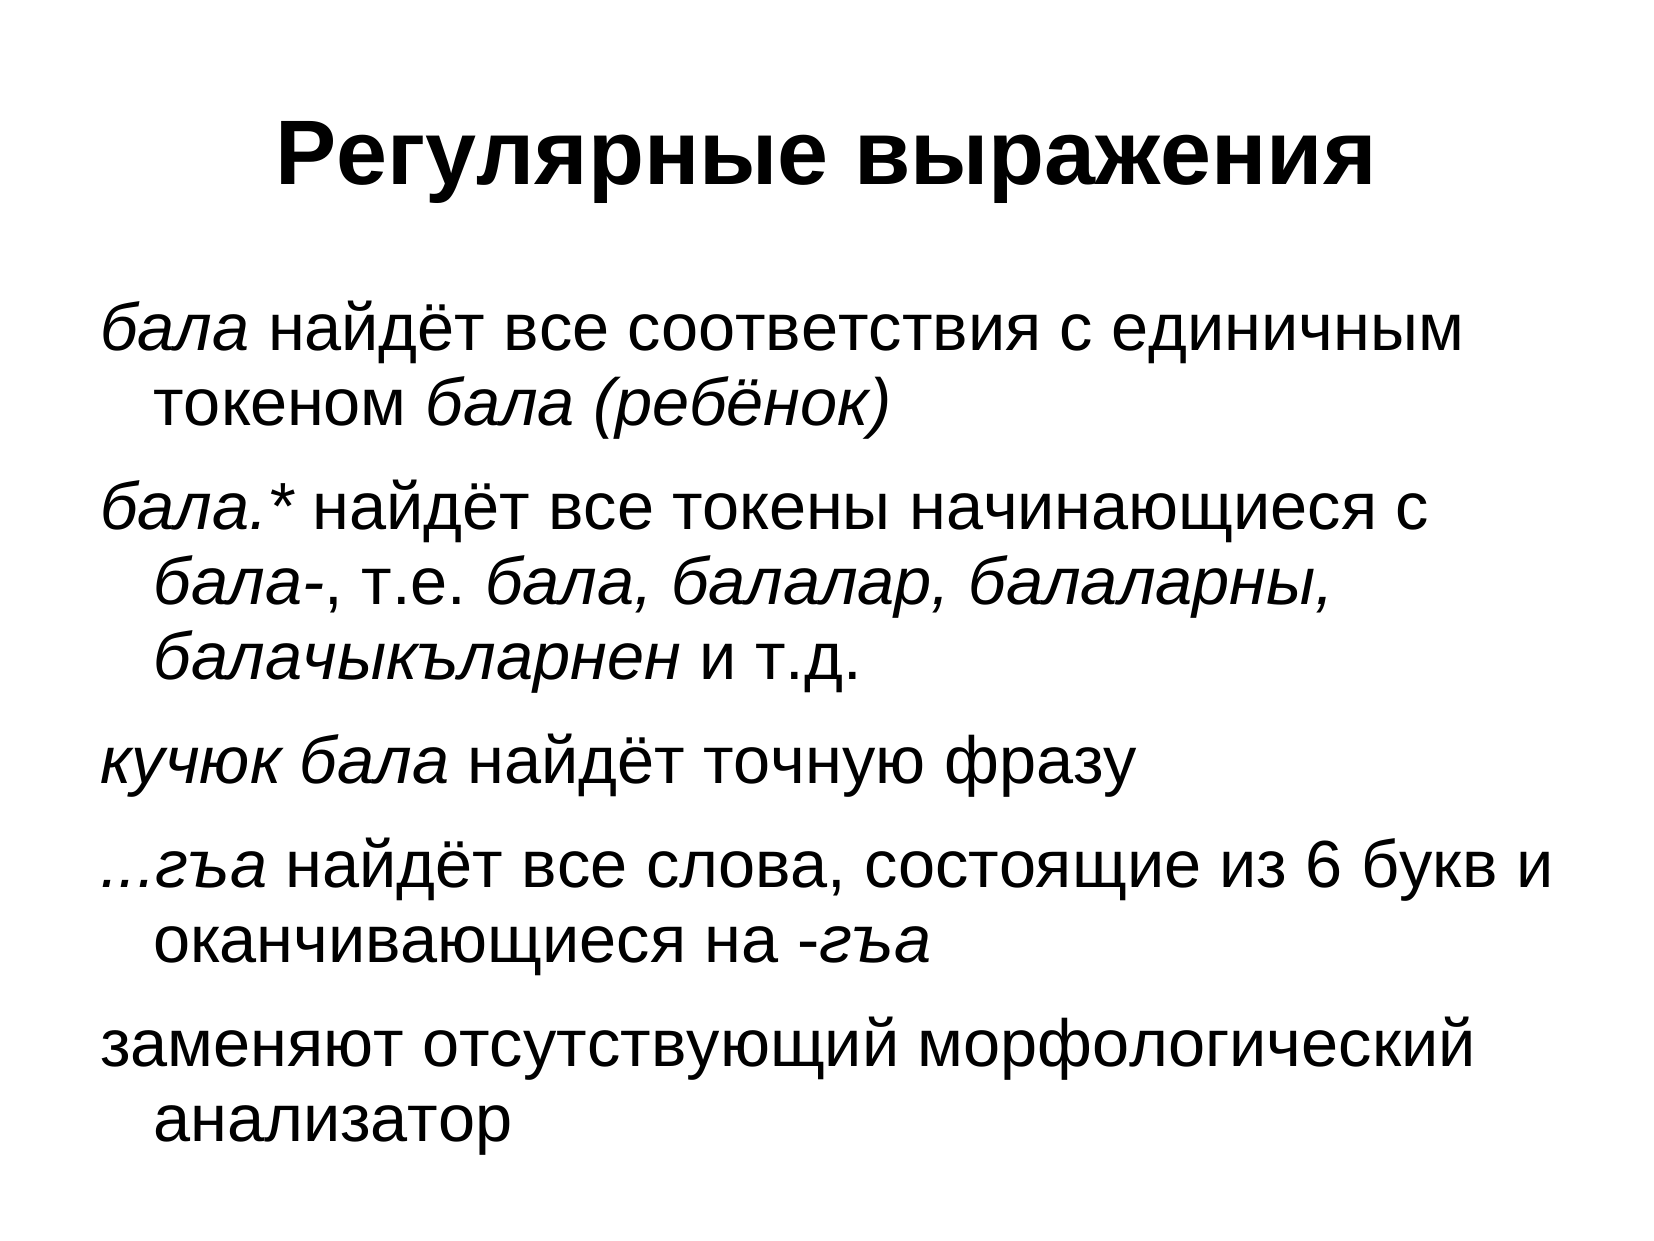

# Регулярные выражения
бала найдёт все соответствия с единичным токеном бала (ребёнок)
бала.* найдёт все токены начинающиеся с бала-, т.е. бала, балалар, балаларны, балачыкъларнен и т.д.
кучюк бала найдёт точную фразу
...гъа найдёт все слова, состоящие из 6 букв и оканчивающиеся на -гъа
заменяют отсутствующий морфологический анализатор